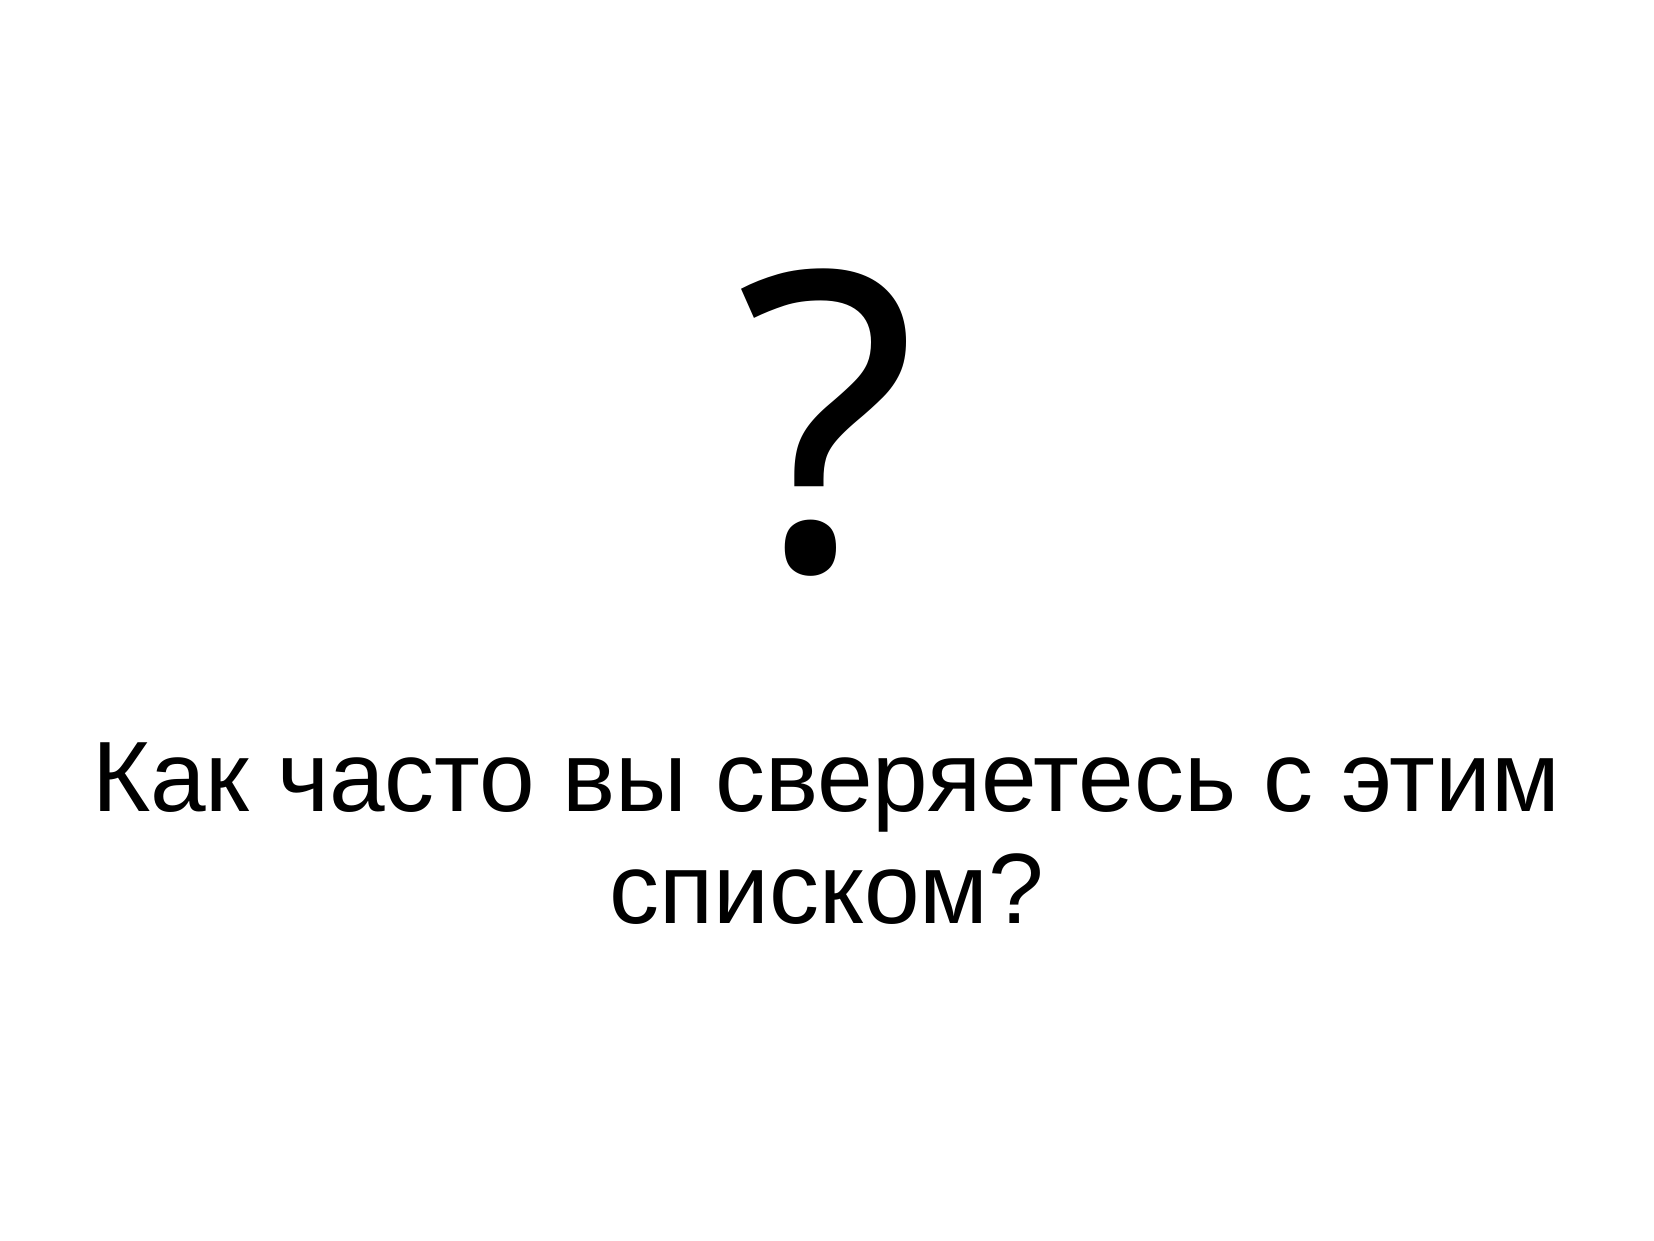

# ?
Как часто вы сверяетесь с этим списком?